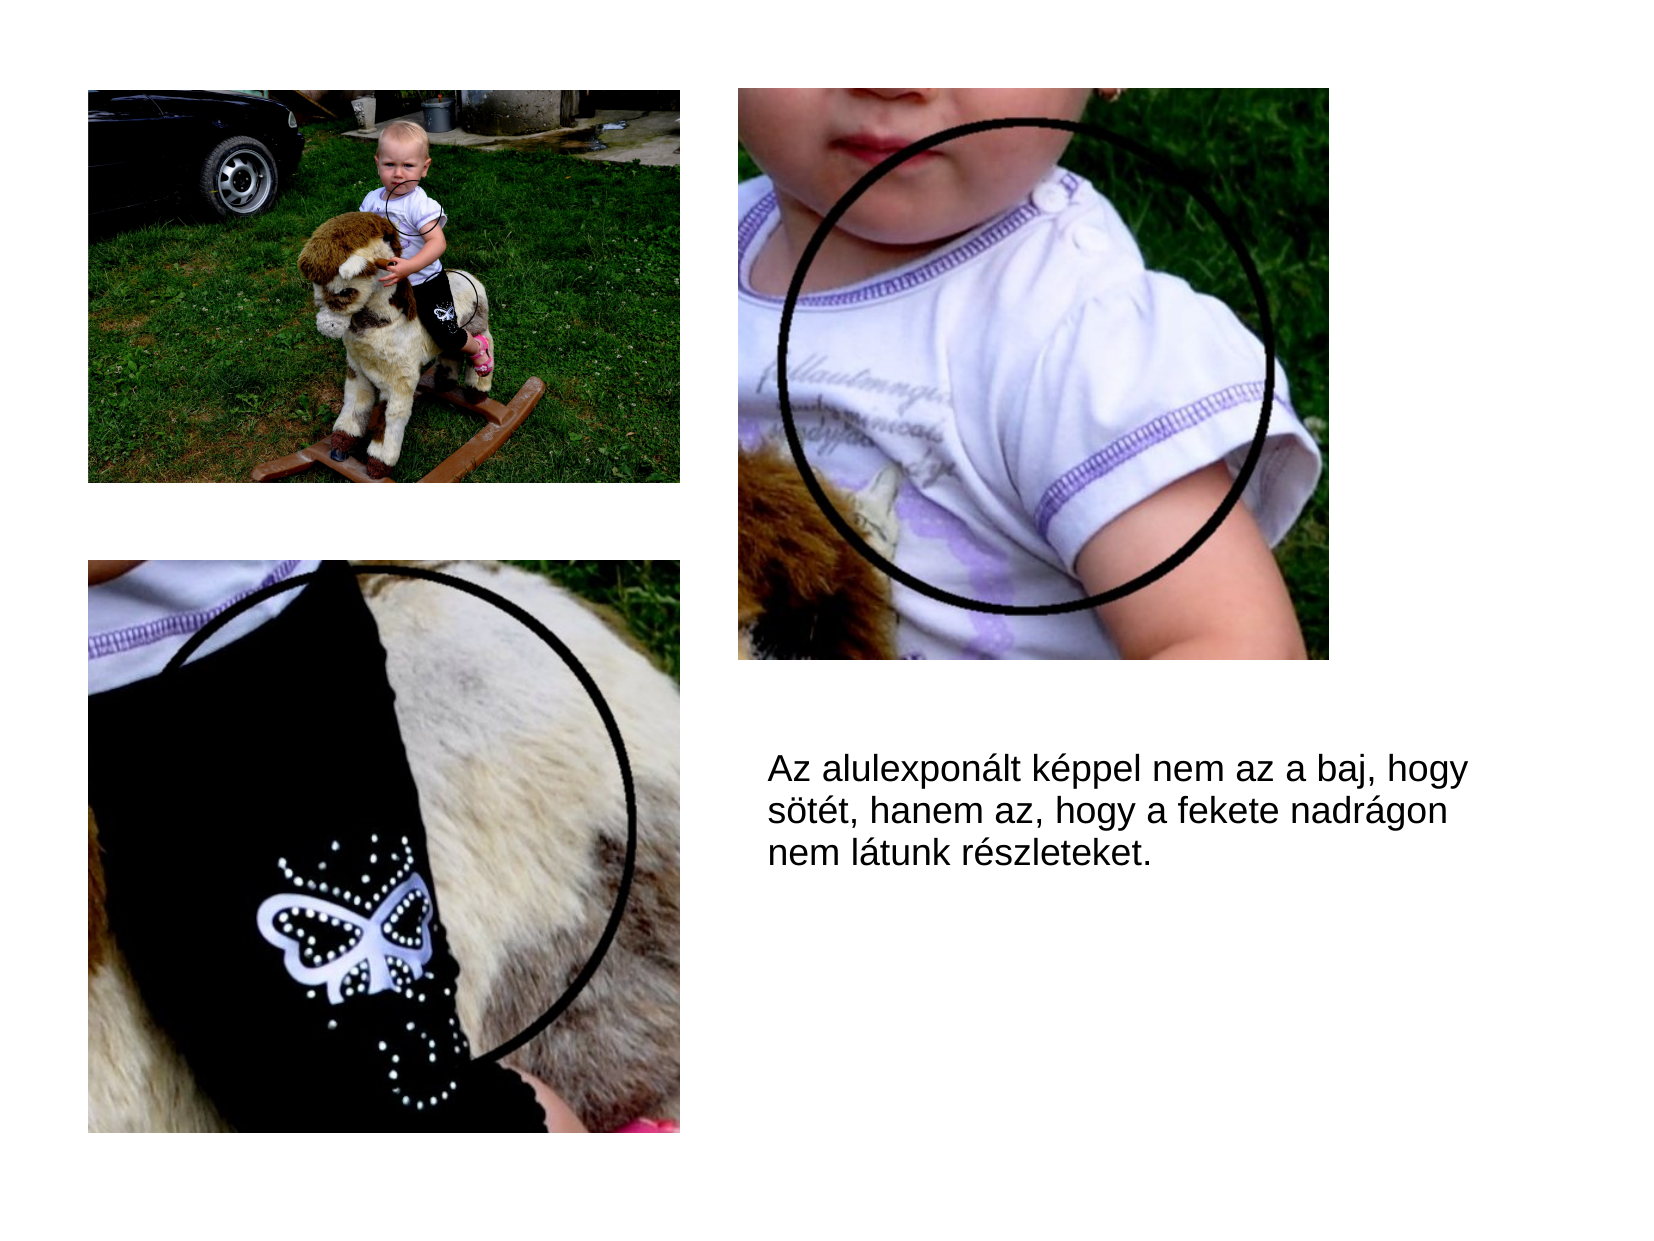

Az alulexponált képpel nem az a baj, hogy
sötét, hanem az, hogy a fekete nadrágon
nem látunk részleteket.